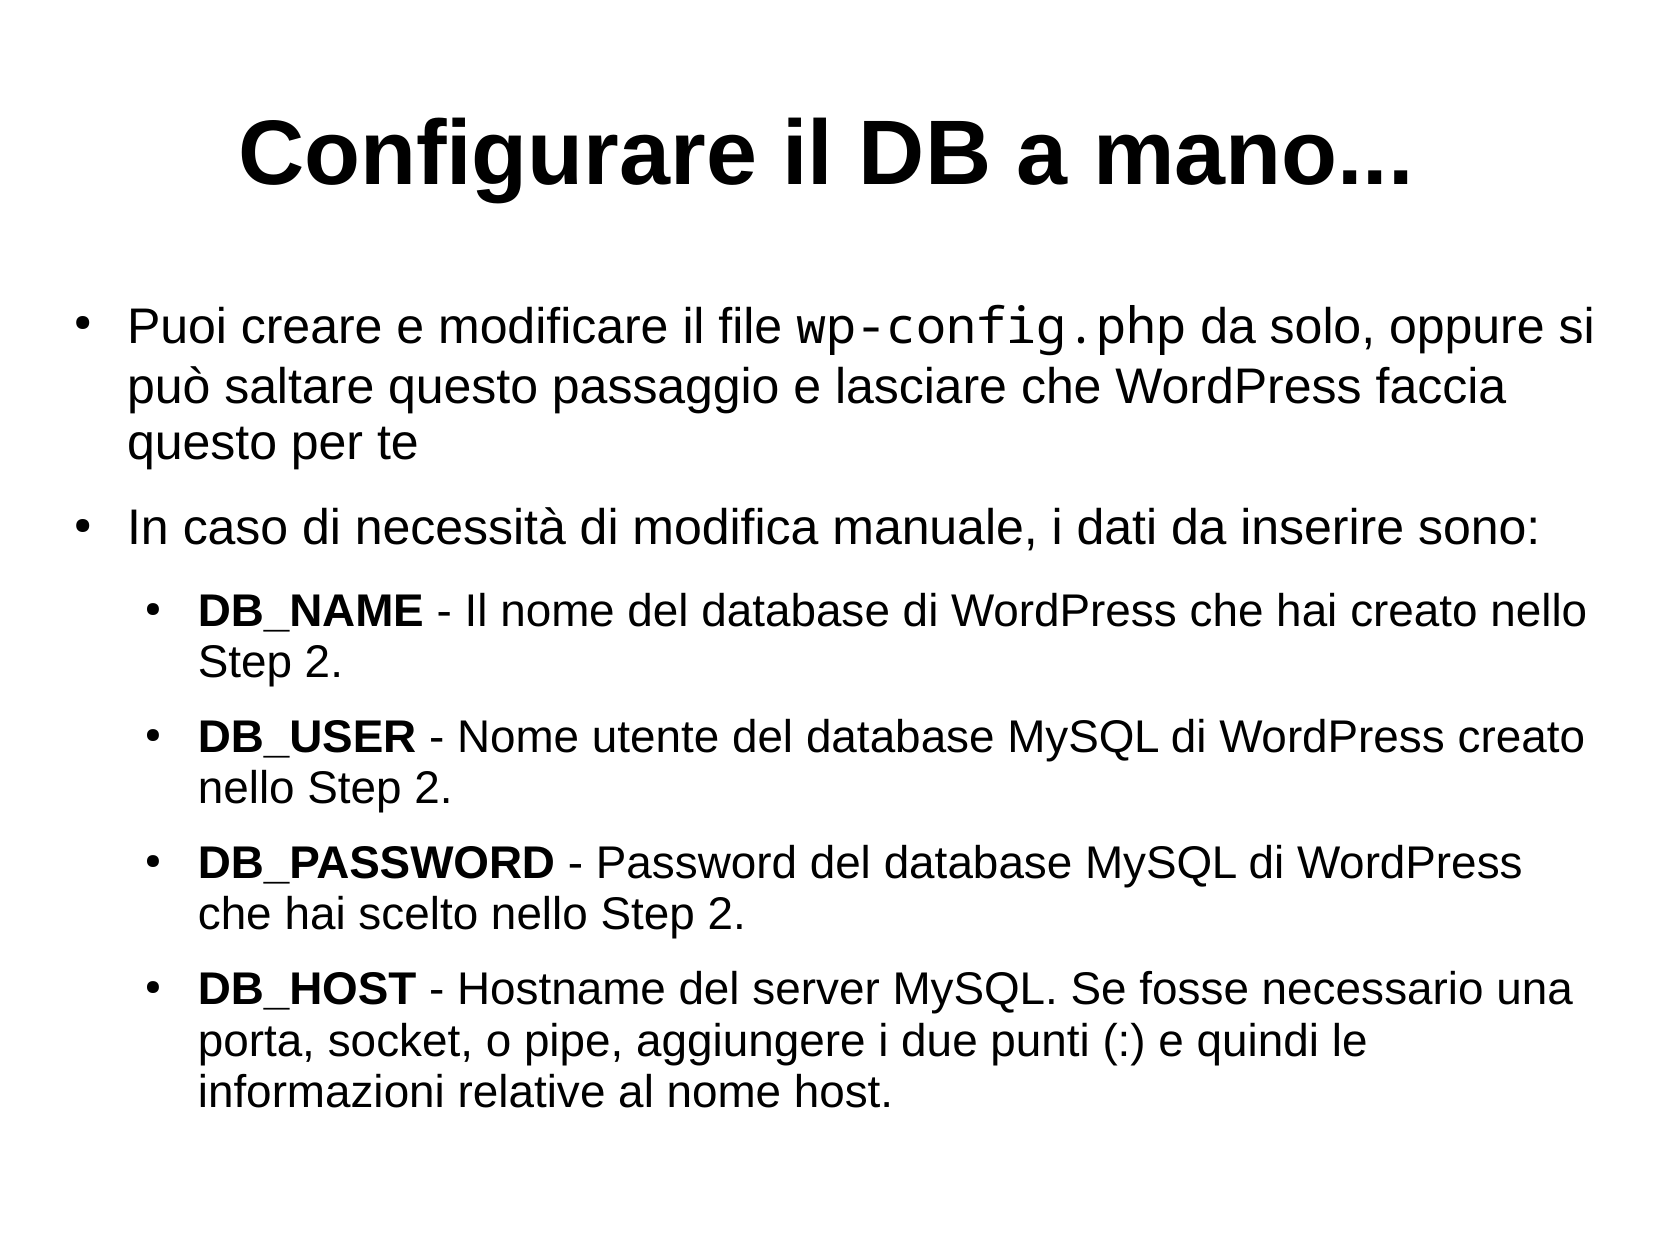

# Configurare il DB a mano...
Puoi creare e modificare il file wp-config.php da solo, oppure si può saltare questo passaggio e lasciare che WordPress faccia questo per te
In caso di necessità di modifica manuale, i dati da inserire sono:
DB_NAME - Il nome del database di WordPress che hai creato nello Step 2.
DB_USER - Nome utente del database MySQL di WordPress creato nello Step 2.
DB_PASSWORD - Password del database MySQL di WordPress che hai scelto nello Step 2.
DB_HOST - Hostname del server MySQL. Se fosse necessario una porta, socket, o pipe, aggiungere i due punti (:) e quindi le informazioni relative al nome host.